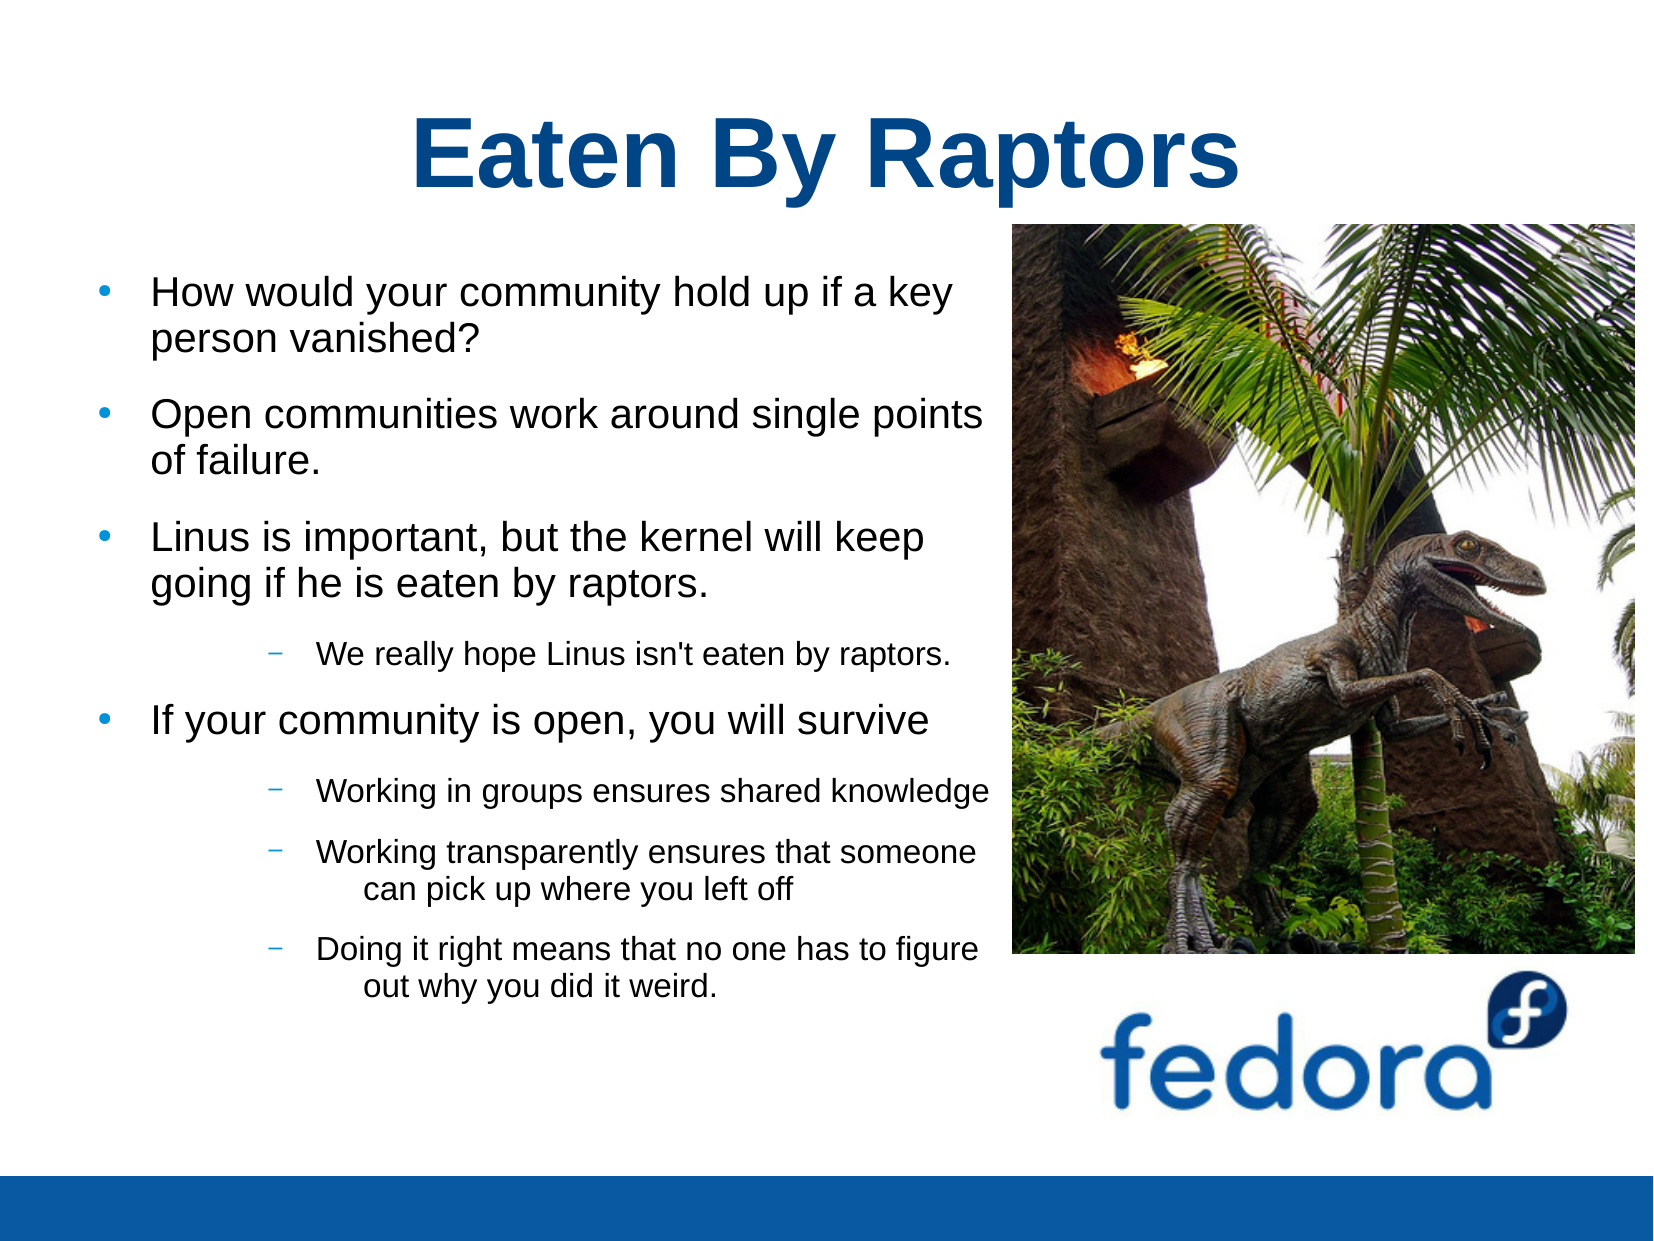

# Eaten By Raptors
How would your community hold up if a key person vanished?
Open communities work around single points of failure.
Linus is important, but the kernel will keep going if he is eaten by raptors.
We really hope Linus isn't eaten by raptors.
If your community is open, you will survive
Working in groups ensures shared knowledge
Working transparently ensures that someone can pick up where you left off
Doing it right means that no one has to figure out why you did it weird.